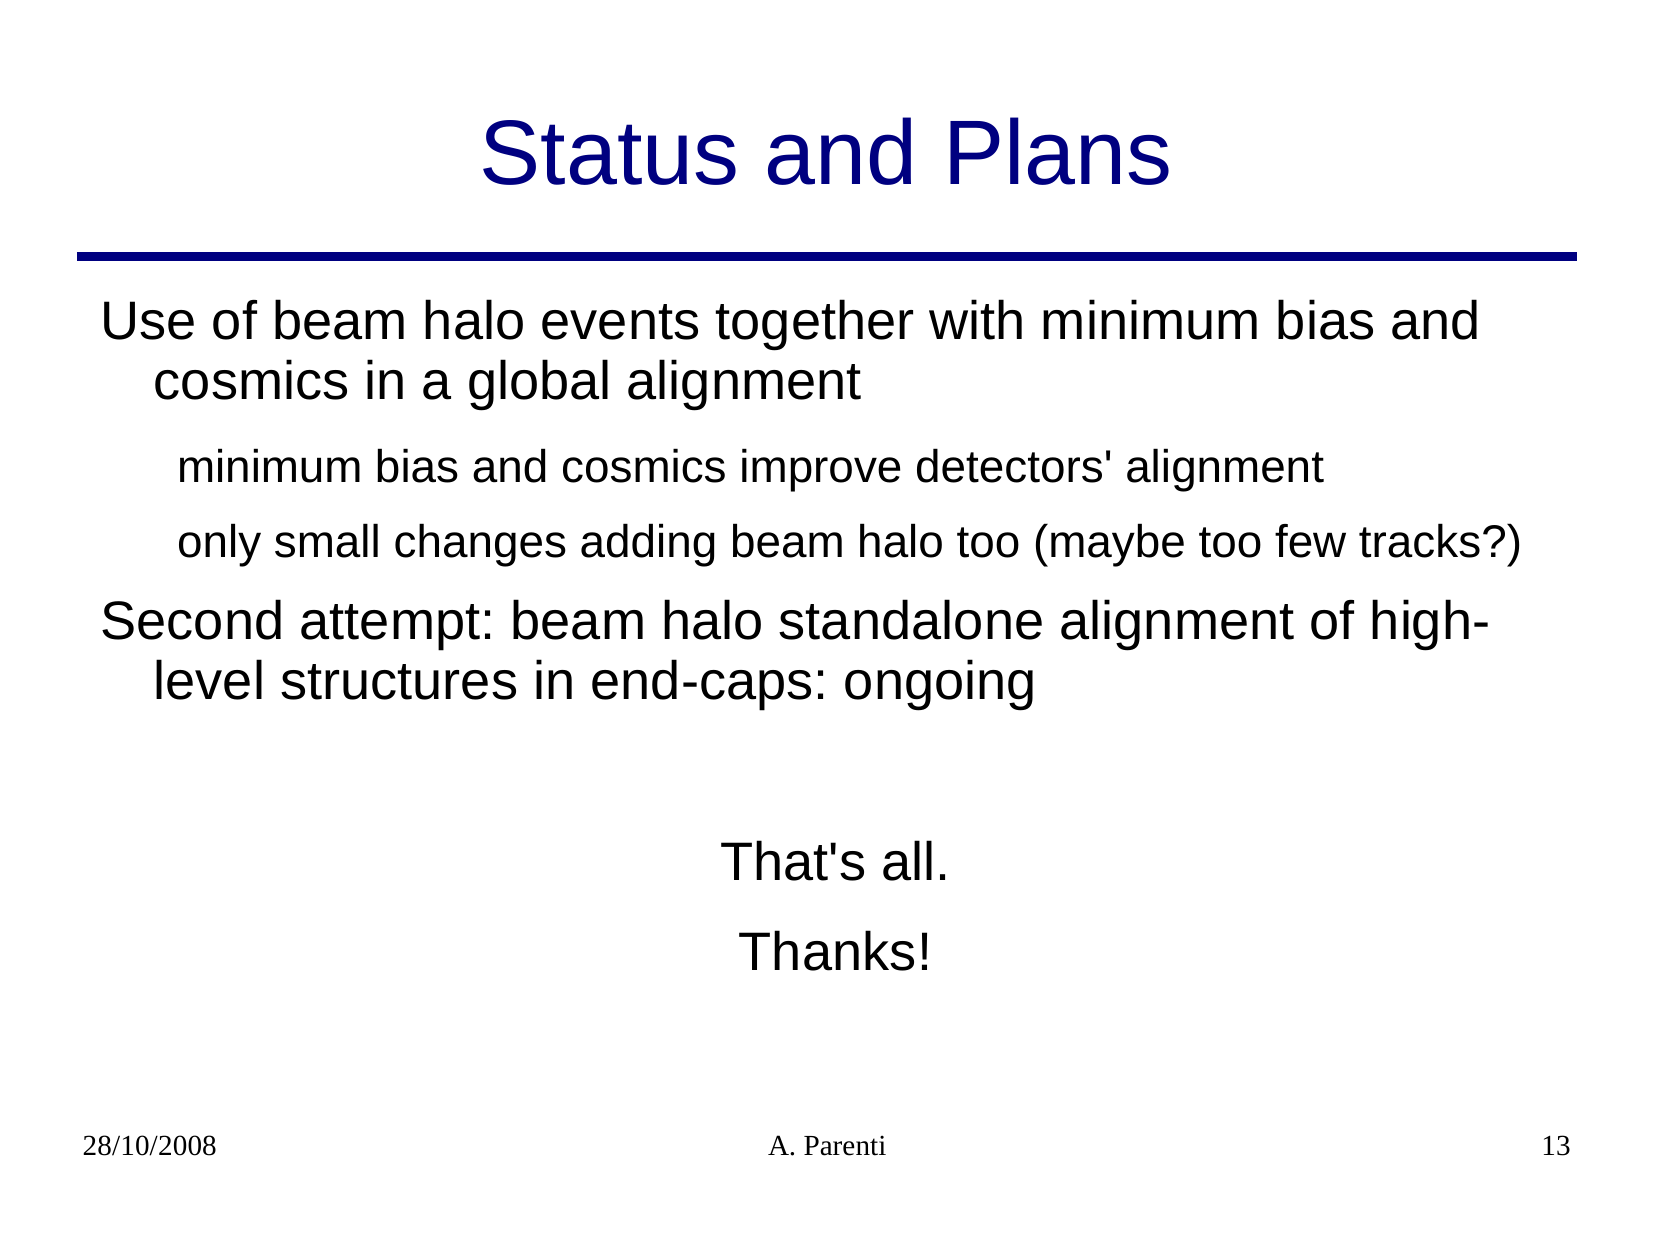

# Status and Plans
Use of beam halo events together with minimum bias and cosmics in a global alignment
minimum bias and cosmics improve detectors' alignment
only small changes adding beam halo too (maybe too few tracks?)
Second attempt: beam halo standalone alignment of high-level structures in end-caps: ongoing
That's all.
Thanks!
13